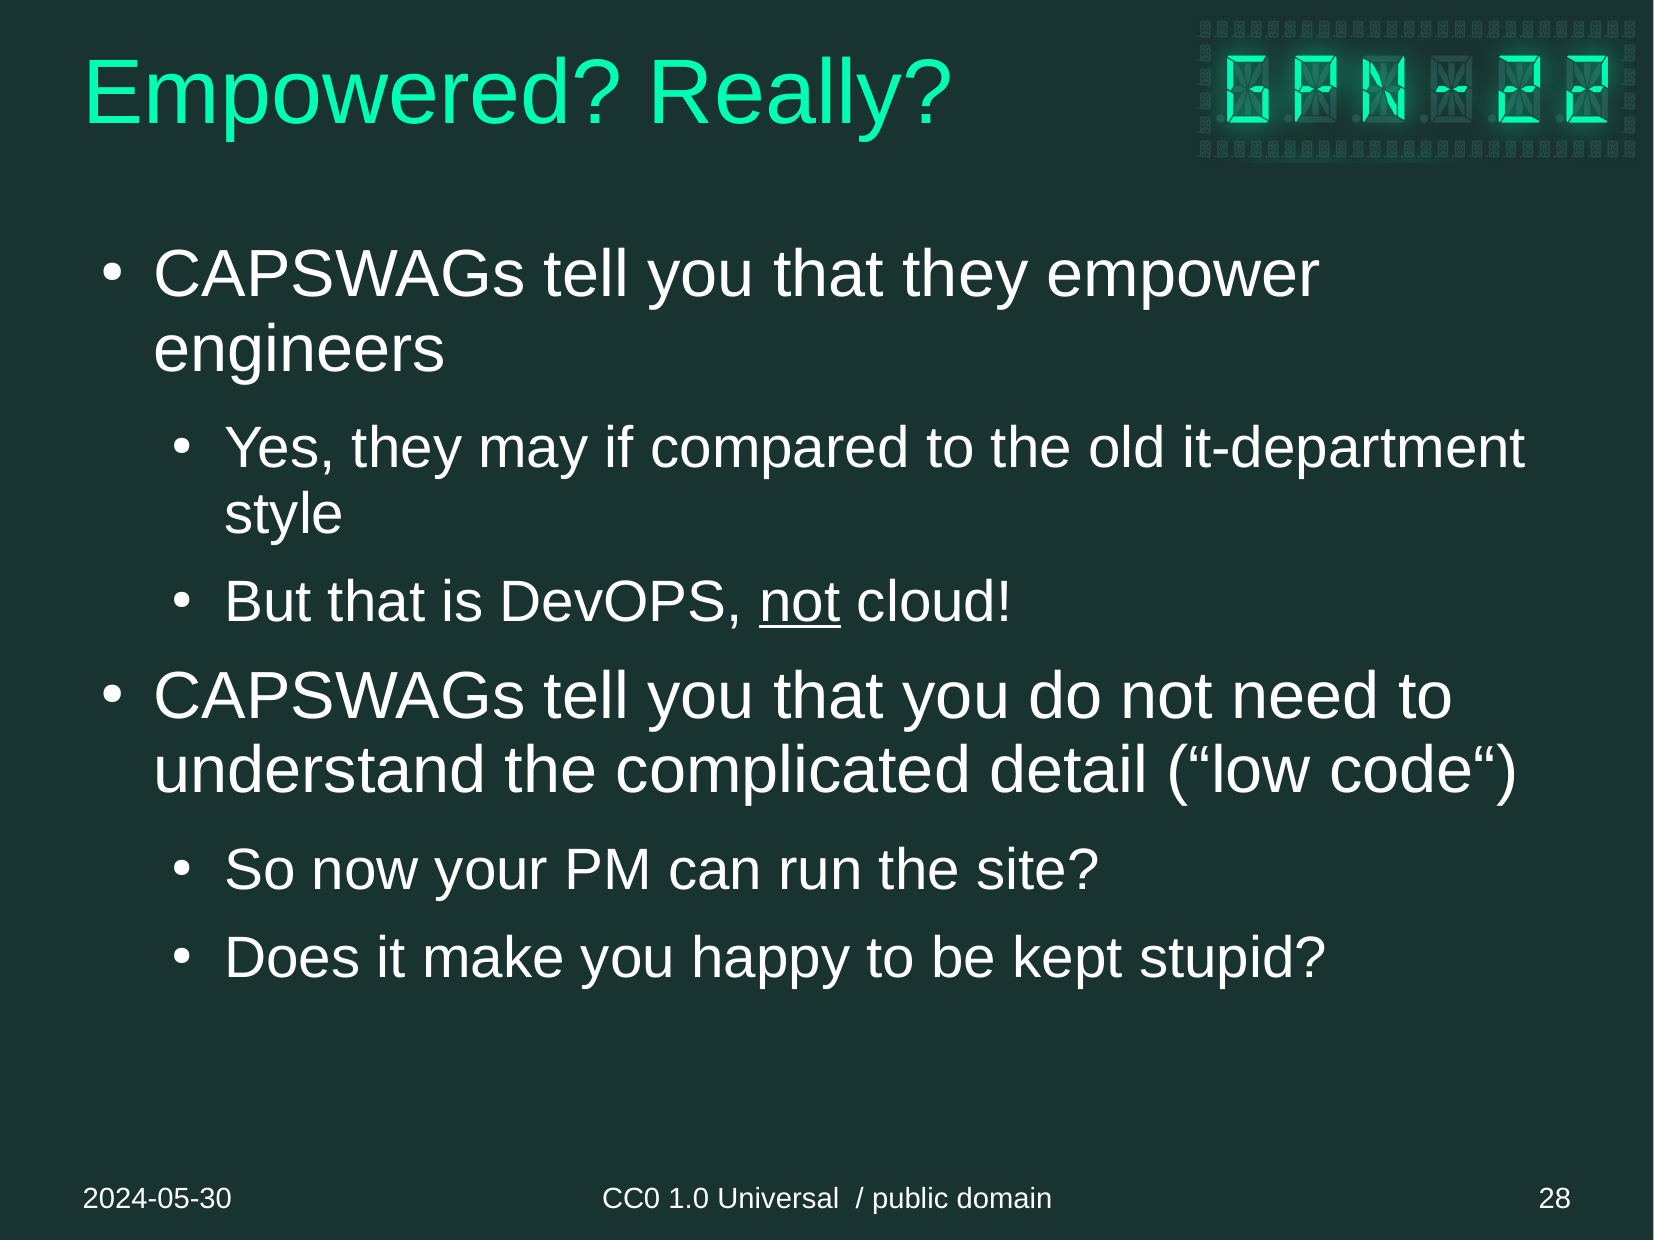

# Empowered? Really?
CAPSWAGs tell you that they empower engineers
Yes, they may if compared to the old it-department style
But that is DevOPS, not cloud!
CAPSWAGs tell you that you do not need to understand the complicated detail (“low code“)
So now your PM can run the site?
Does it make you happy to be kept stupid?